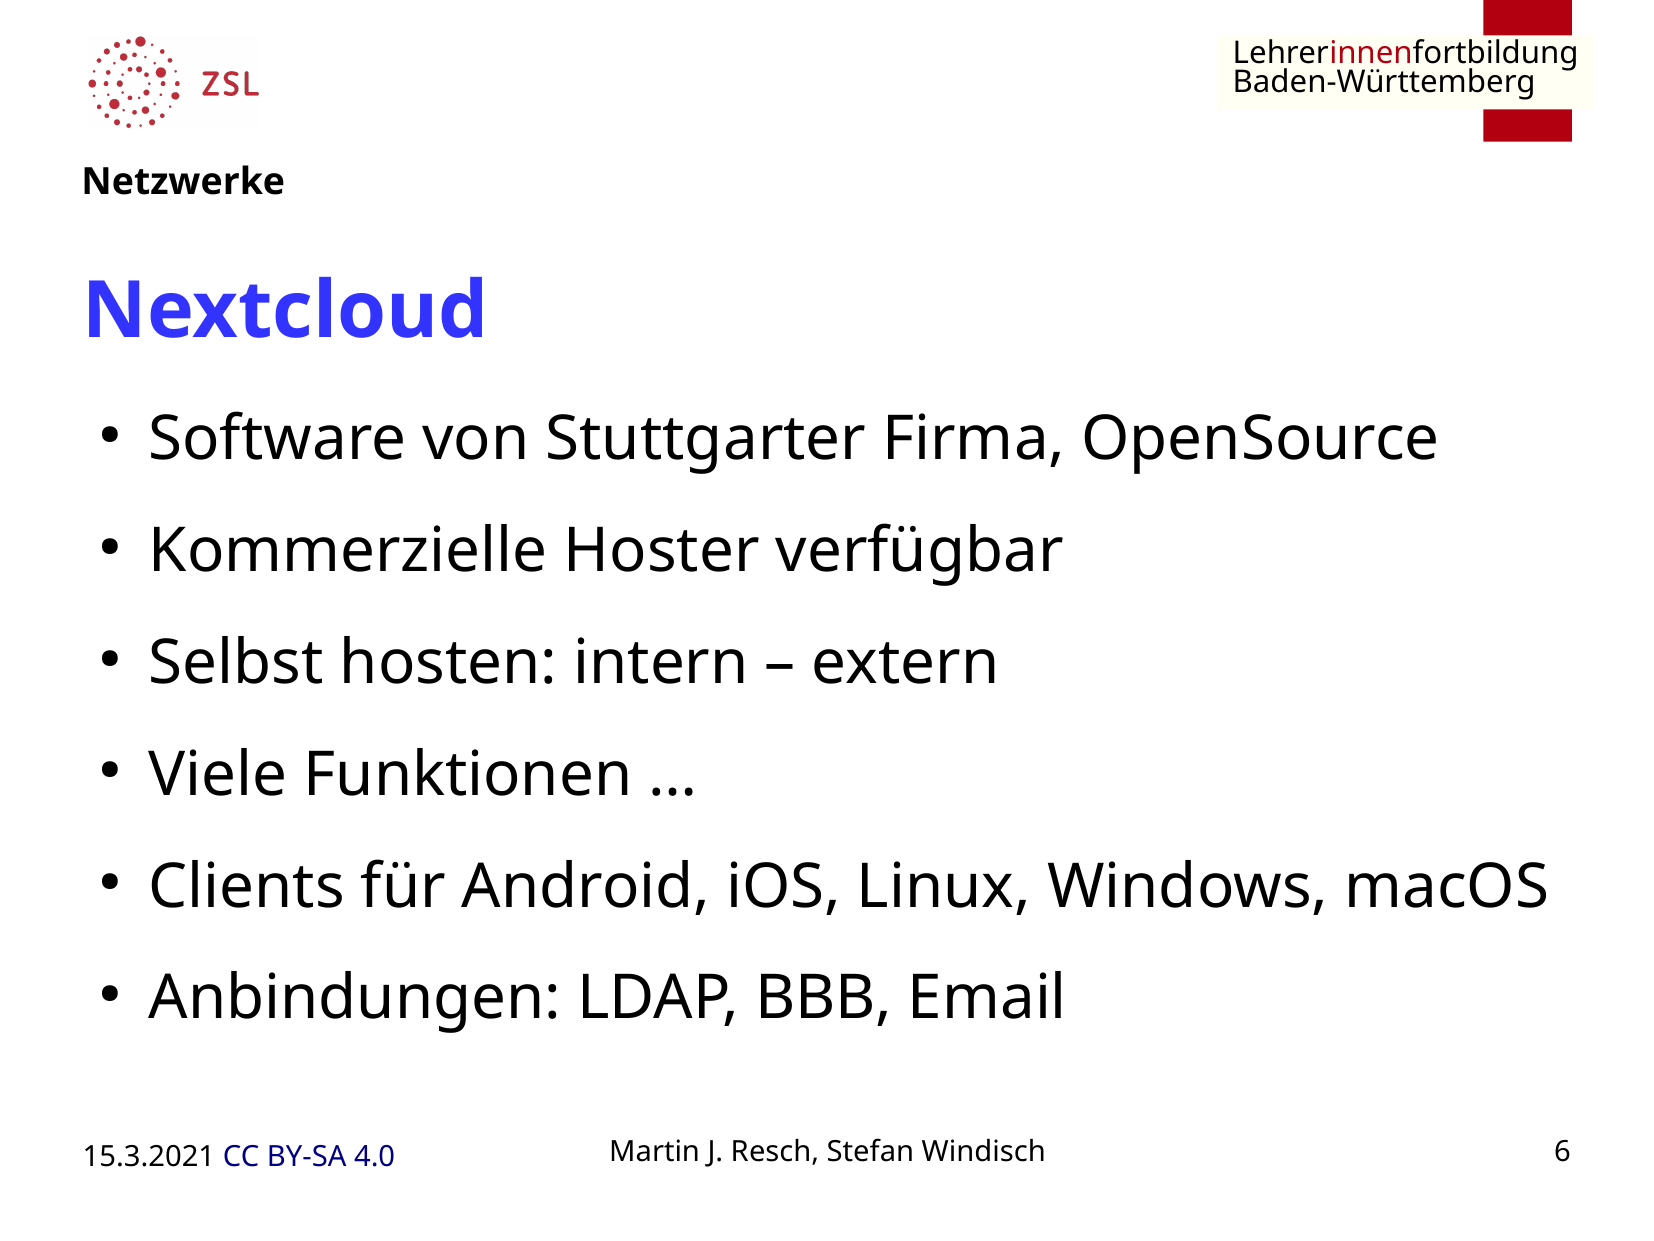

# Nextcloud
Software von Stuttgarter Firma, OpenSource
Kommerzielle Hoster verfügbar
Selbst hosten: intern – extern
Viele Funktionen …
Clients für Android, iOS, Linux, Windows, macOS
Anbindungen: LDAP, BBB, Email
6